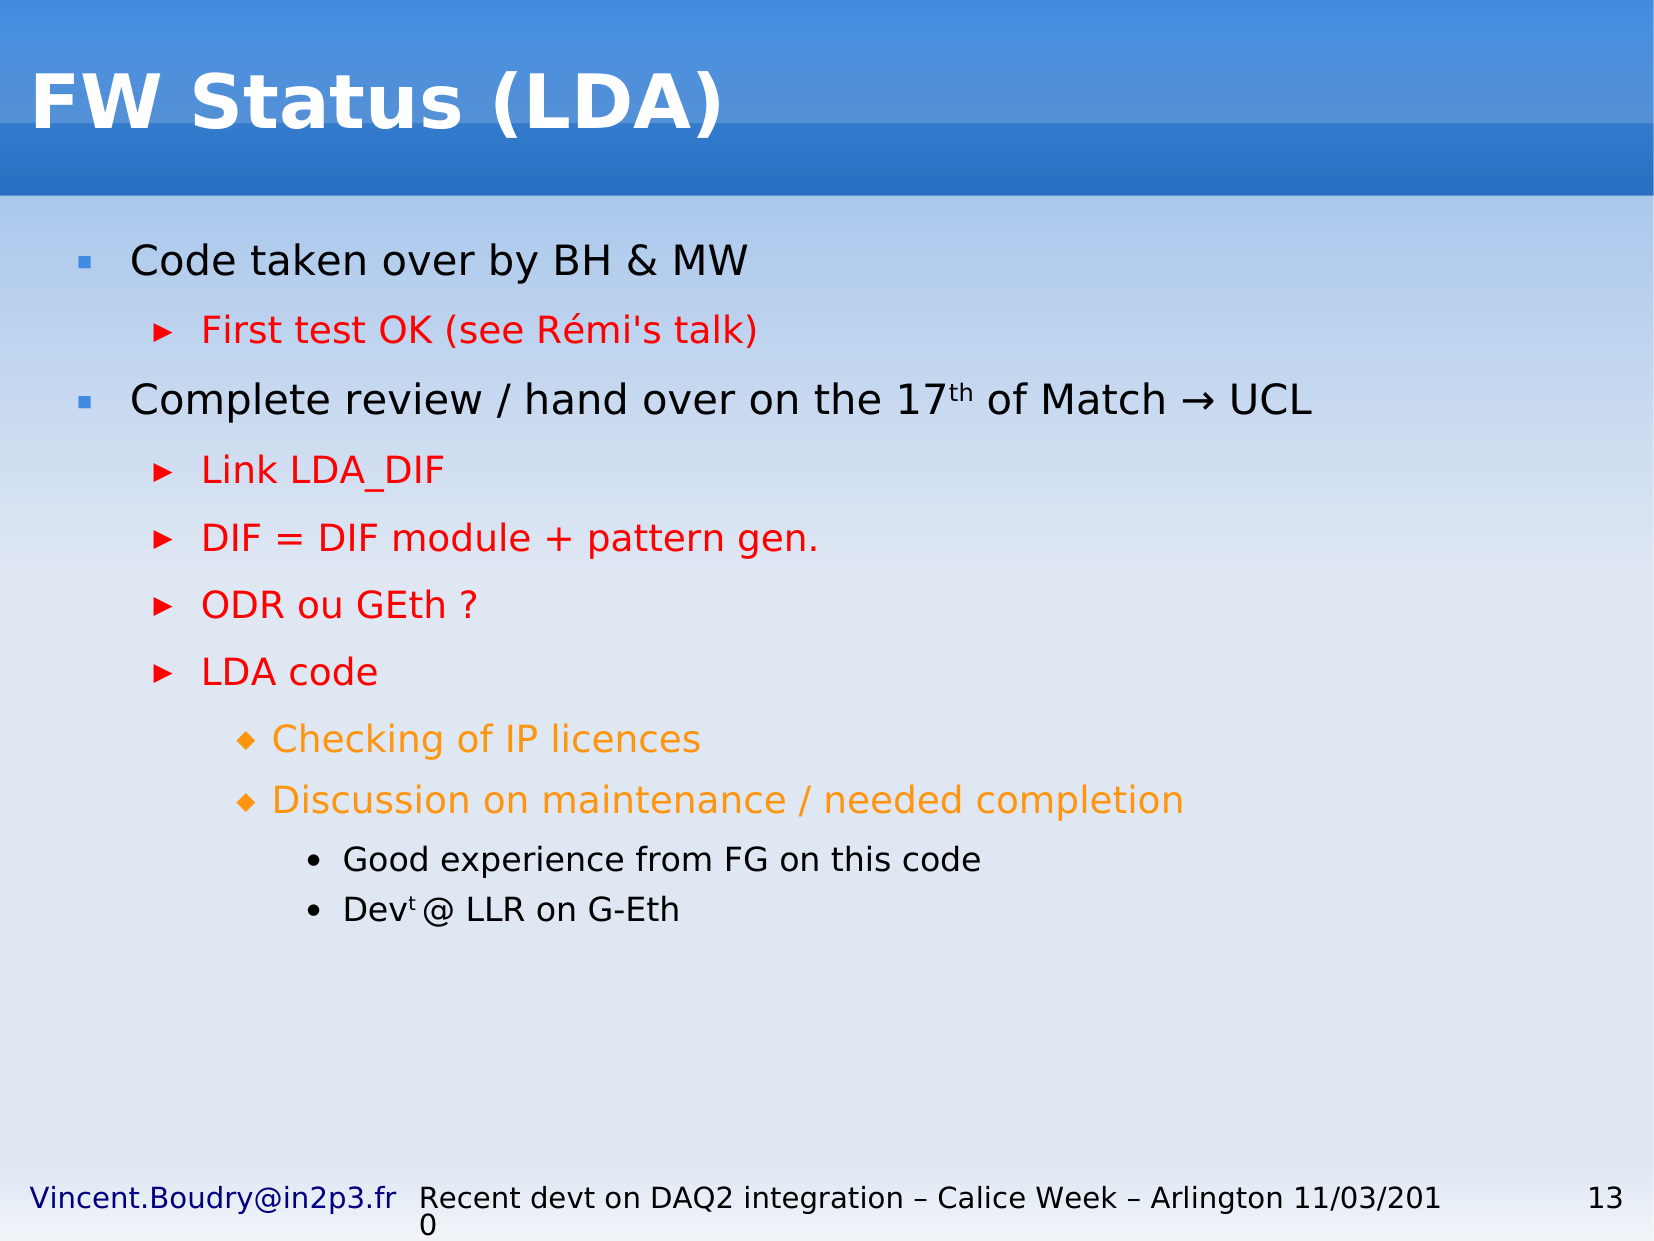

# FW Status (LDA)
Code taken over by BH & MW
First test OK (see Rémi's talk)
Complete review / hand over on the 17th of Match → UCL
Link LDA_DIF
DIF = DIF module + pattern gen.
ODR ou GEth ?
LDA code
Checking of IP licences
Discussion on maintenance / needed completion
Good experience from FG on this code
Devt @ LLR on G-Eth
Recent devt on DAQ2 integration – Calice Week – Arlington 11/03/2010
13